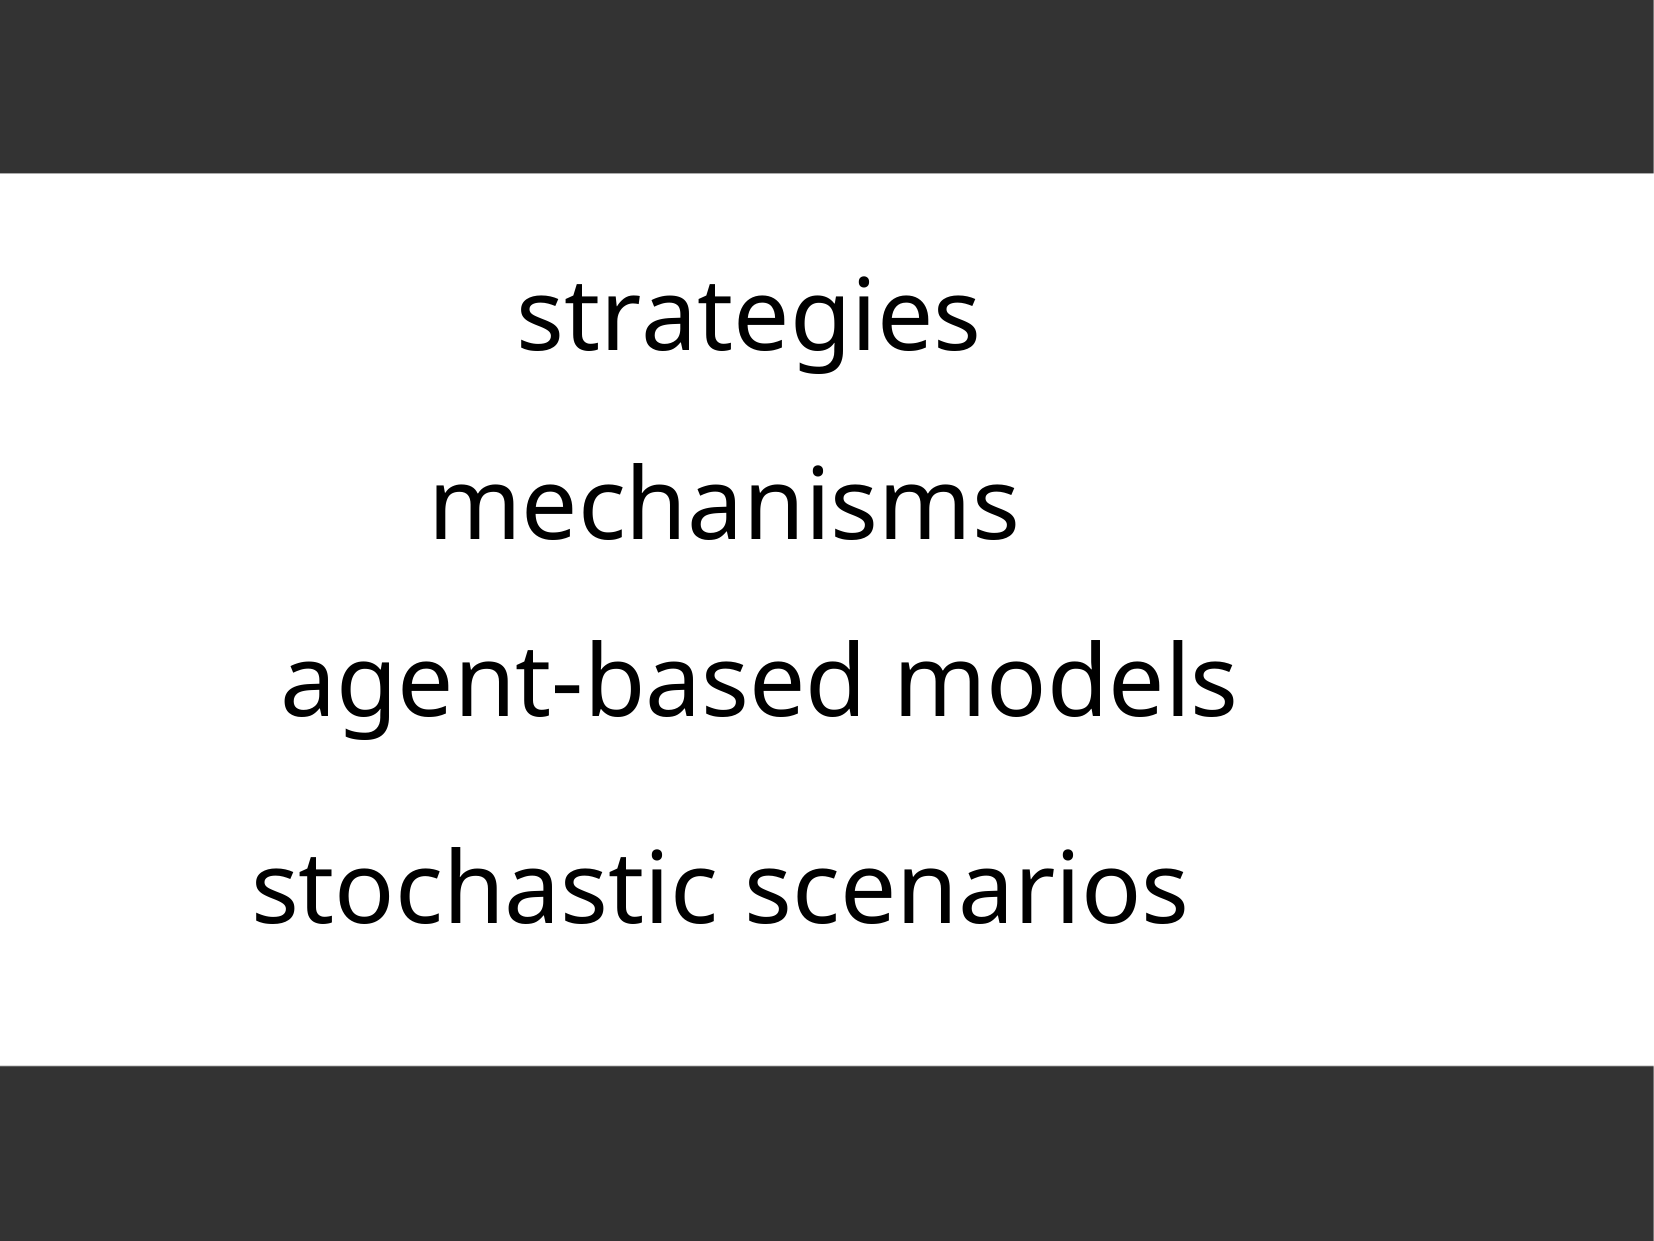

strategies
mechanisms
agent-based models
stochastic scenarios
#